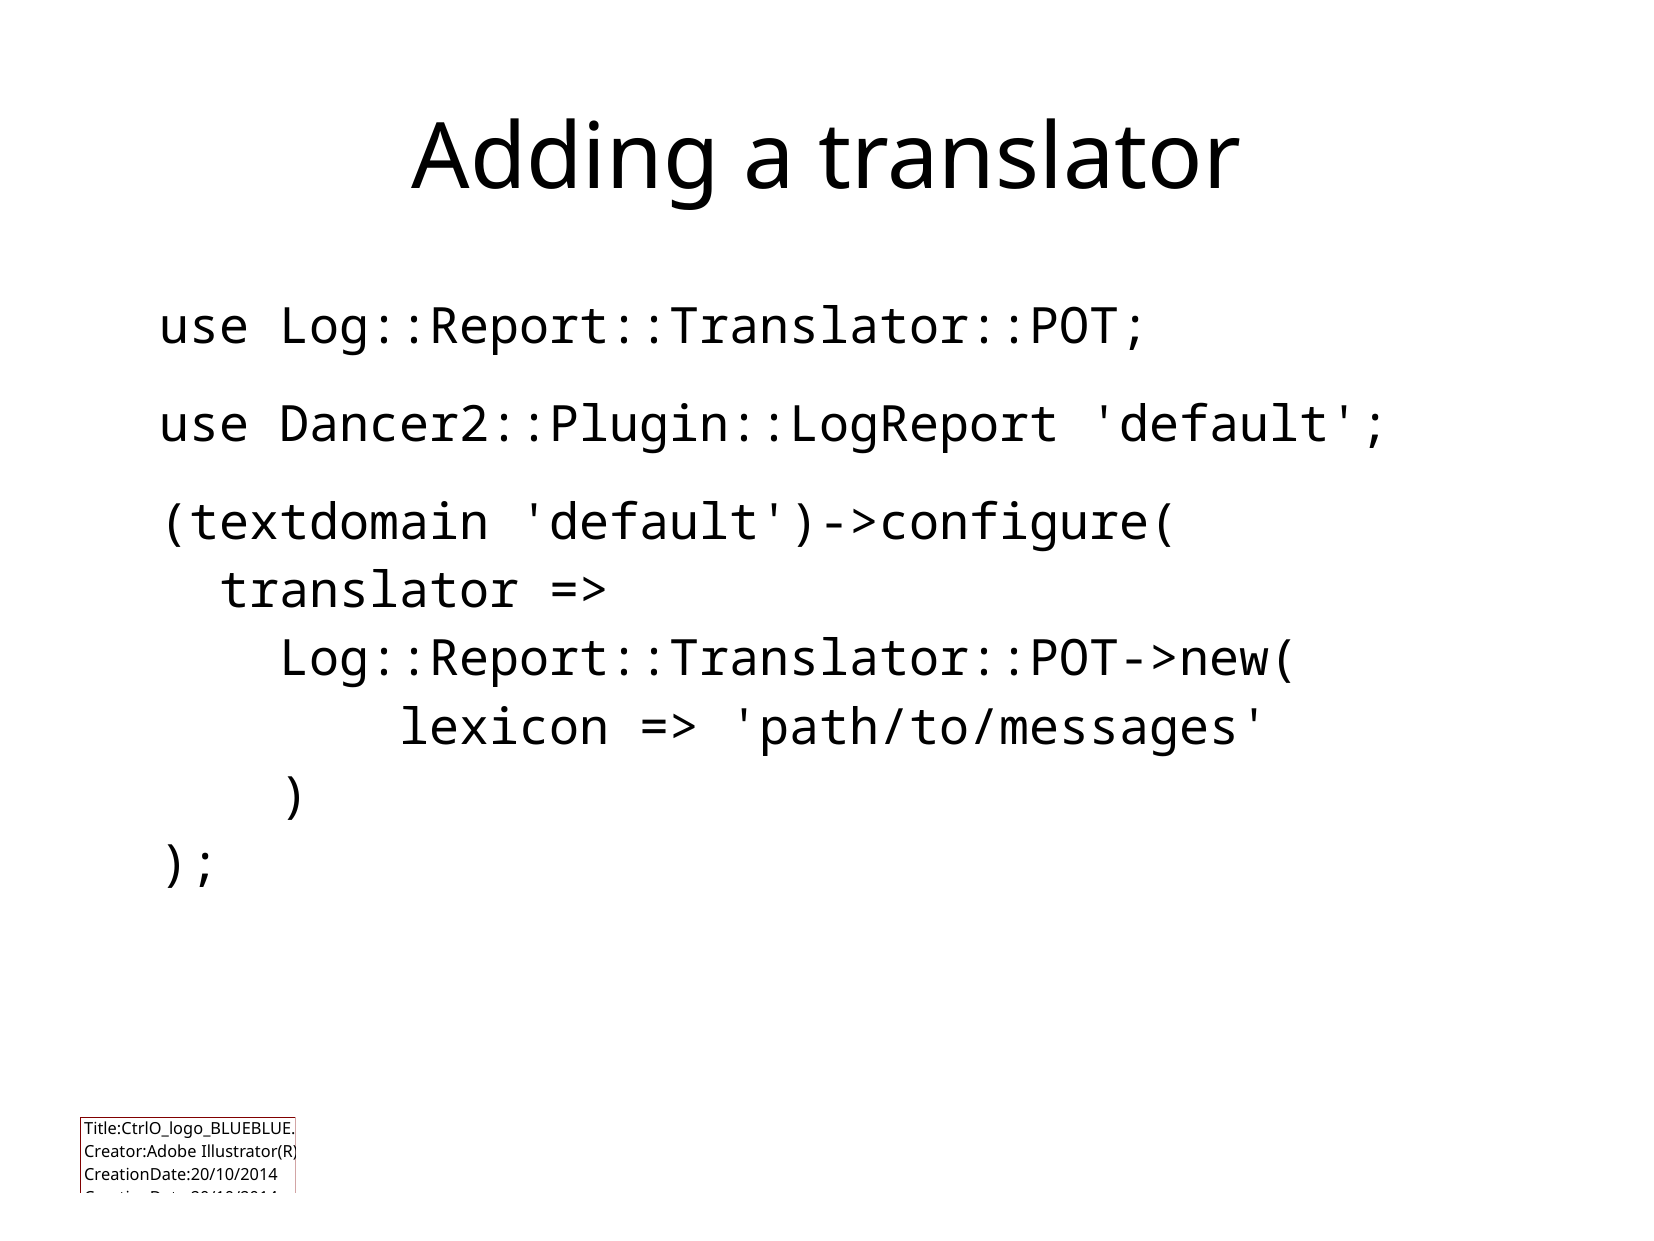

# Adding a translator
use Log::Report::Translator::POT;
use Dancer2::Plugin::LogReport 'default';
(textdomain 'default')->configure(
 translator =>
 Log::Report::Translator::POT->new(
 lexicon => 'path/to/messages'
 )
);